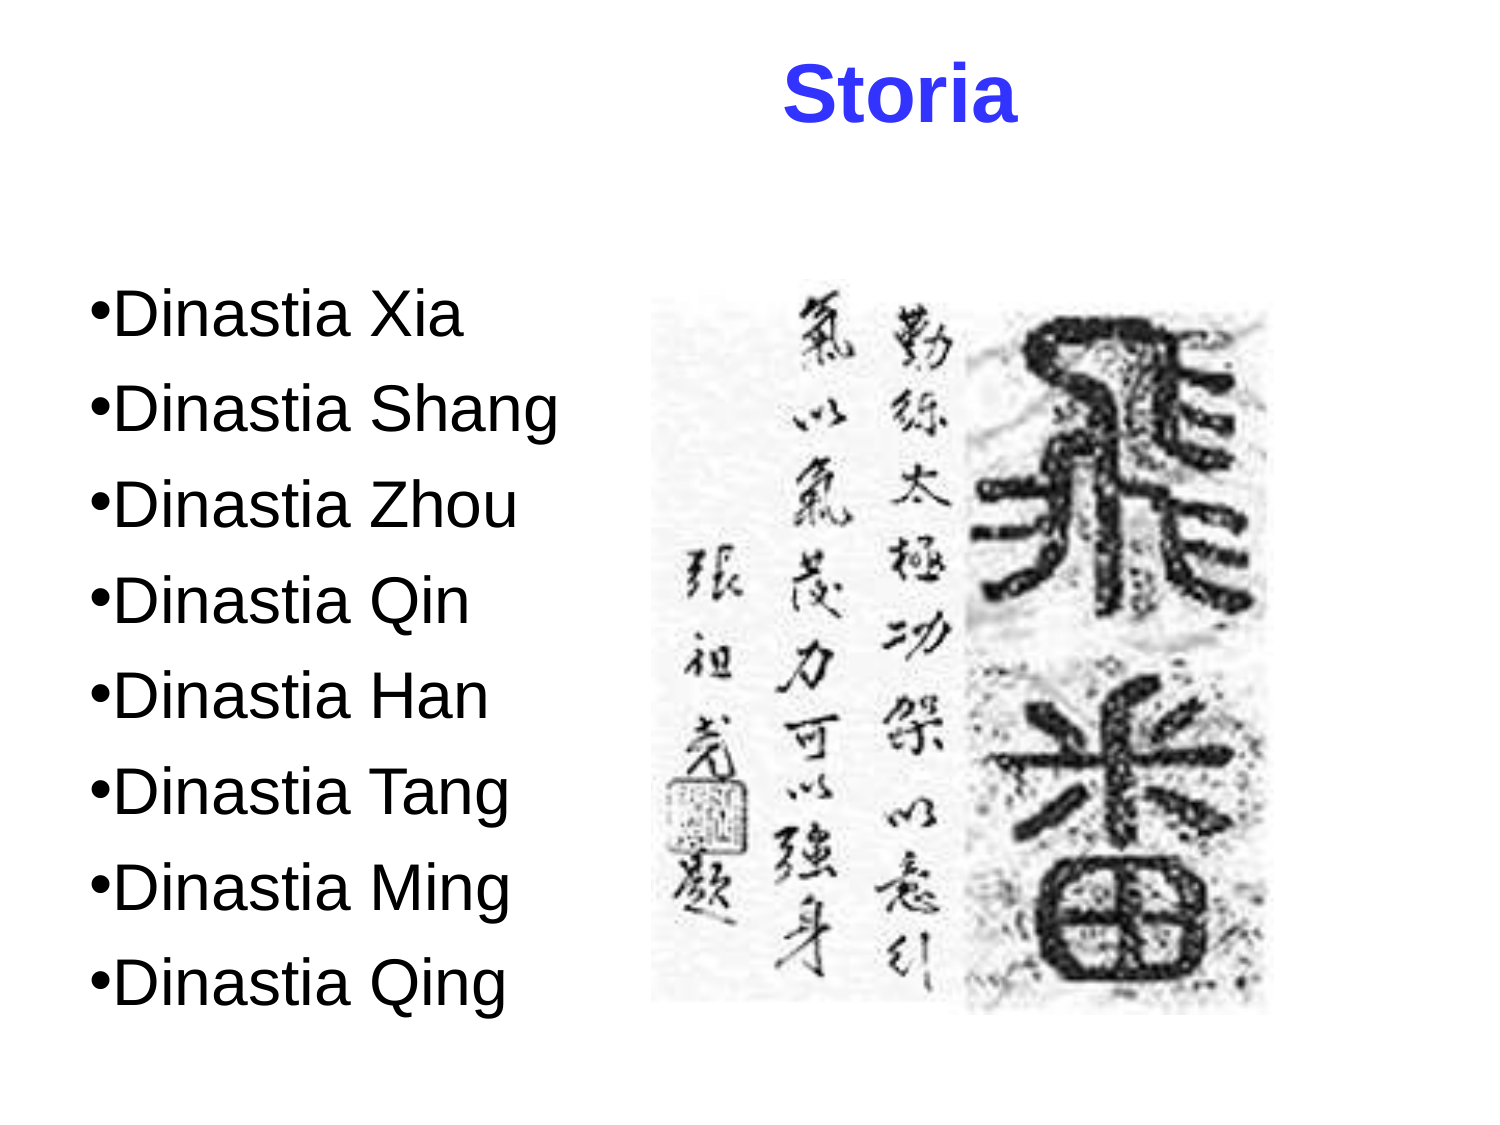

# Storia
Dinastia Xia
Dinastia Shang
Dinastia Zhou
Dinastia Qin
Dinastia Han
Dinastia Tang
Dinastia Ming
Dinastia Qing